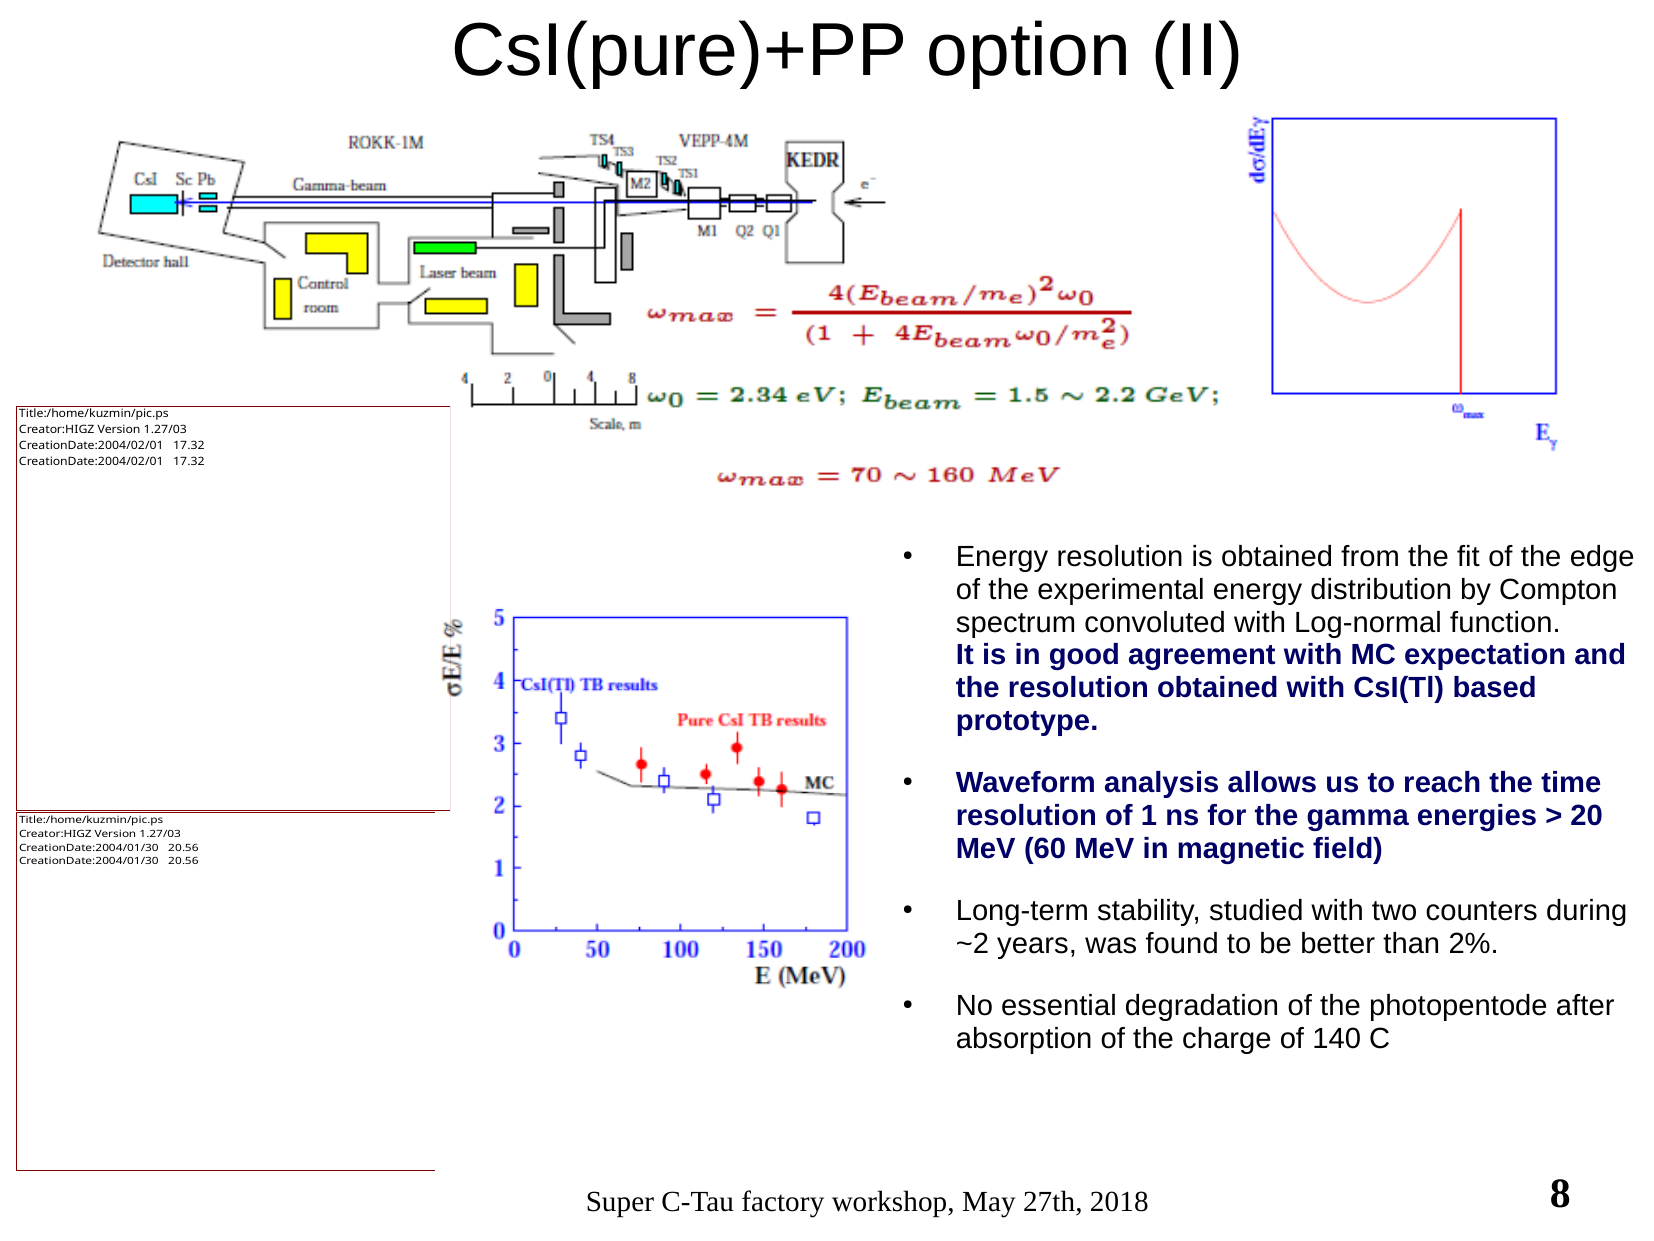

# CsI(pure)+PP option (II)
Energy resolution is obtained from the fit of the edge of the experimental energy distribution by Compton spectrum convoluted with Log-normal function. It is in good agreement with MC expectation and the resolution obtained with CsI(Tl) based prototype.
Waveform analysis allows us to reach the time resolution of 1 ns for the gamma energies > 20 MeV (60 MeV in magnetic field)
Long-term stability, studied with two counters during ~2 years, was found to be better than 2%.
No essential degradation of the photopentode after absorption of the charge of 140 C
8
Super C-Tau factory workshop, May 27th, 2018